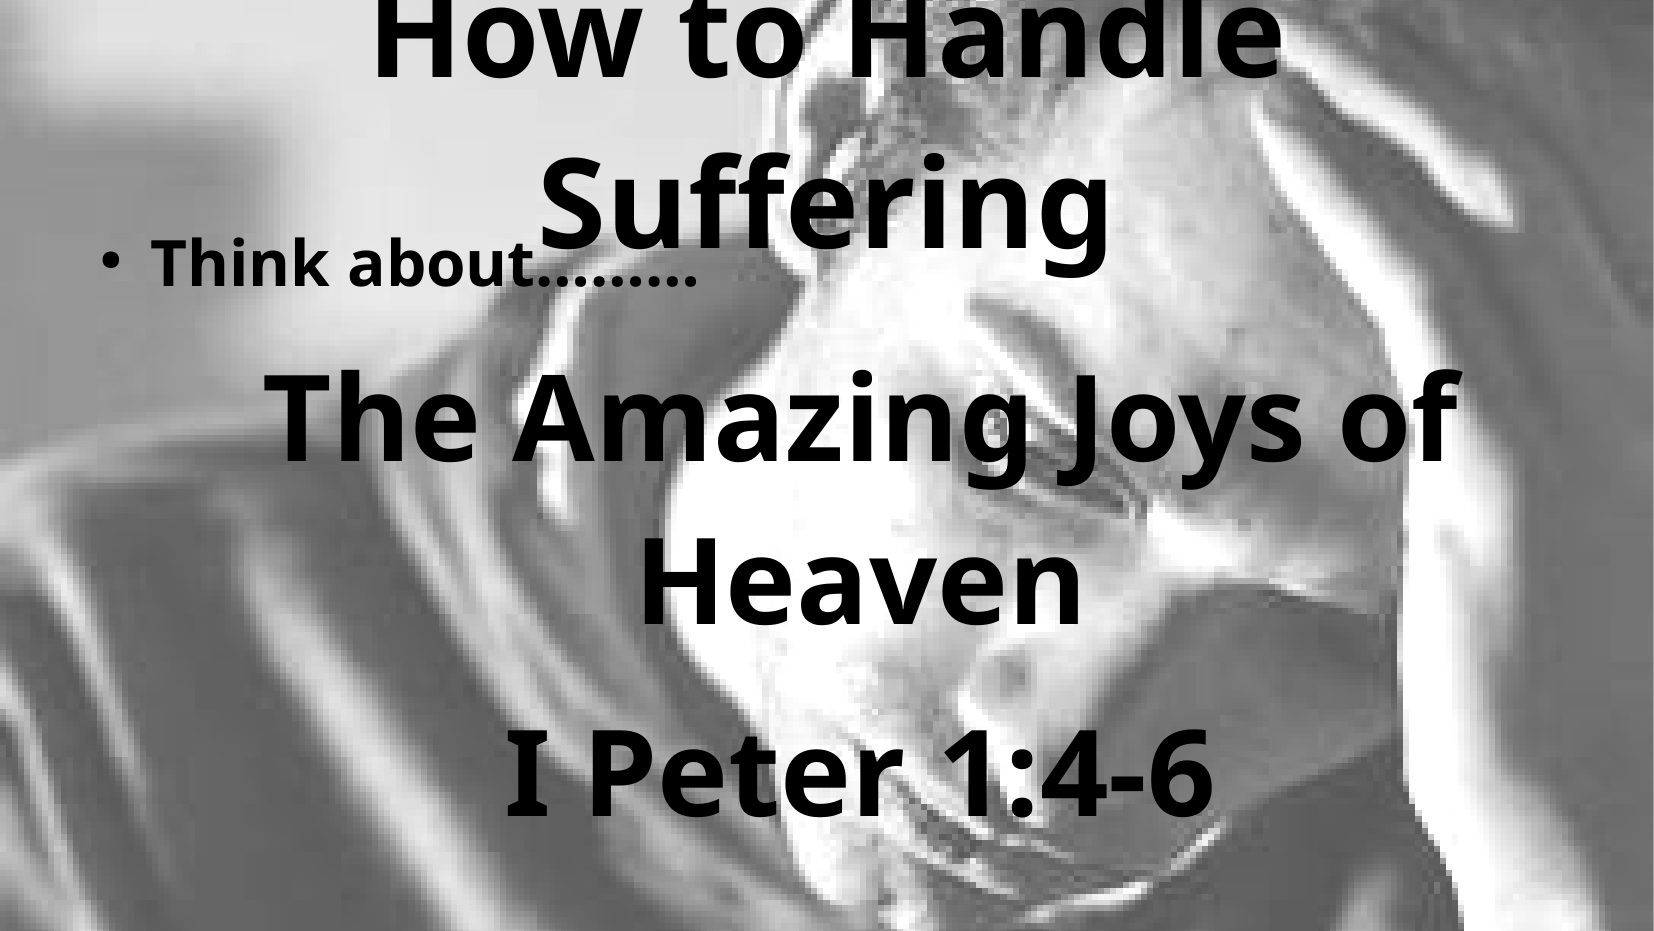

# How to Handle Suffering
Think about………
The Amazing Joys of Heaven
I Peter 1:4-6